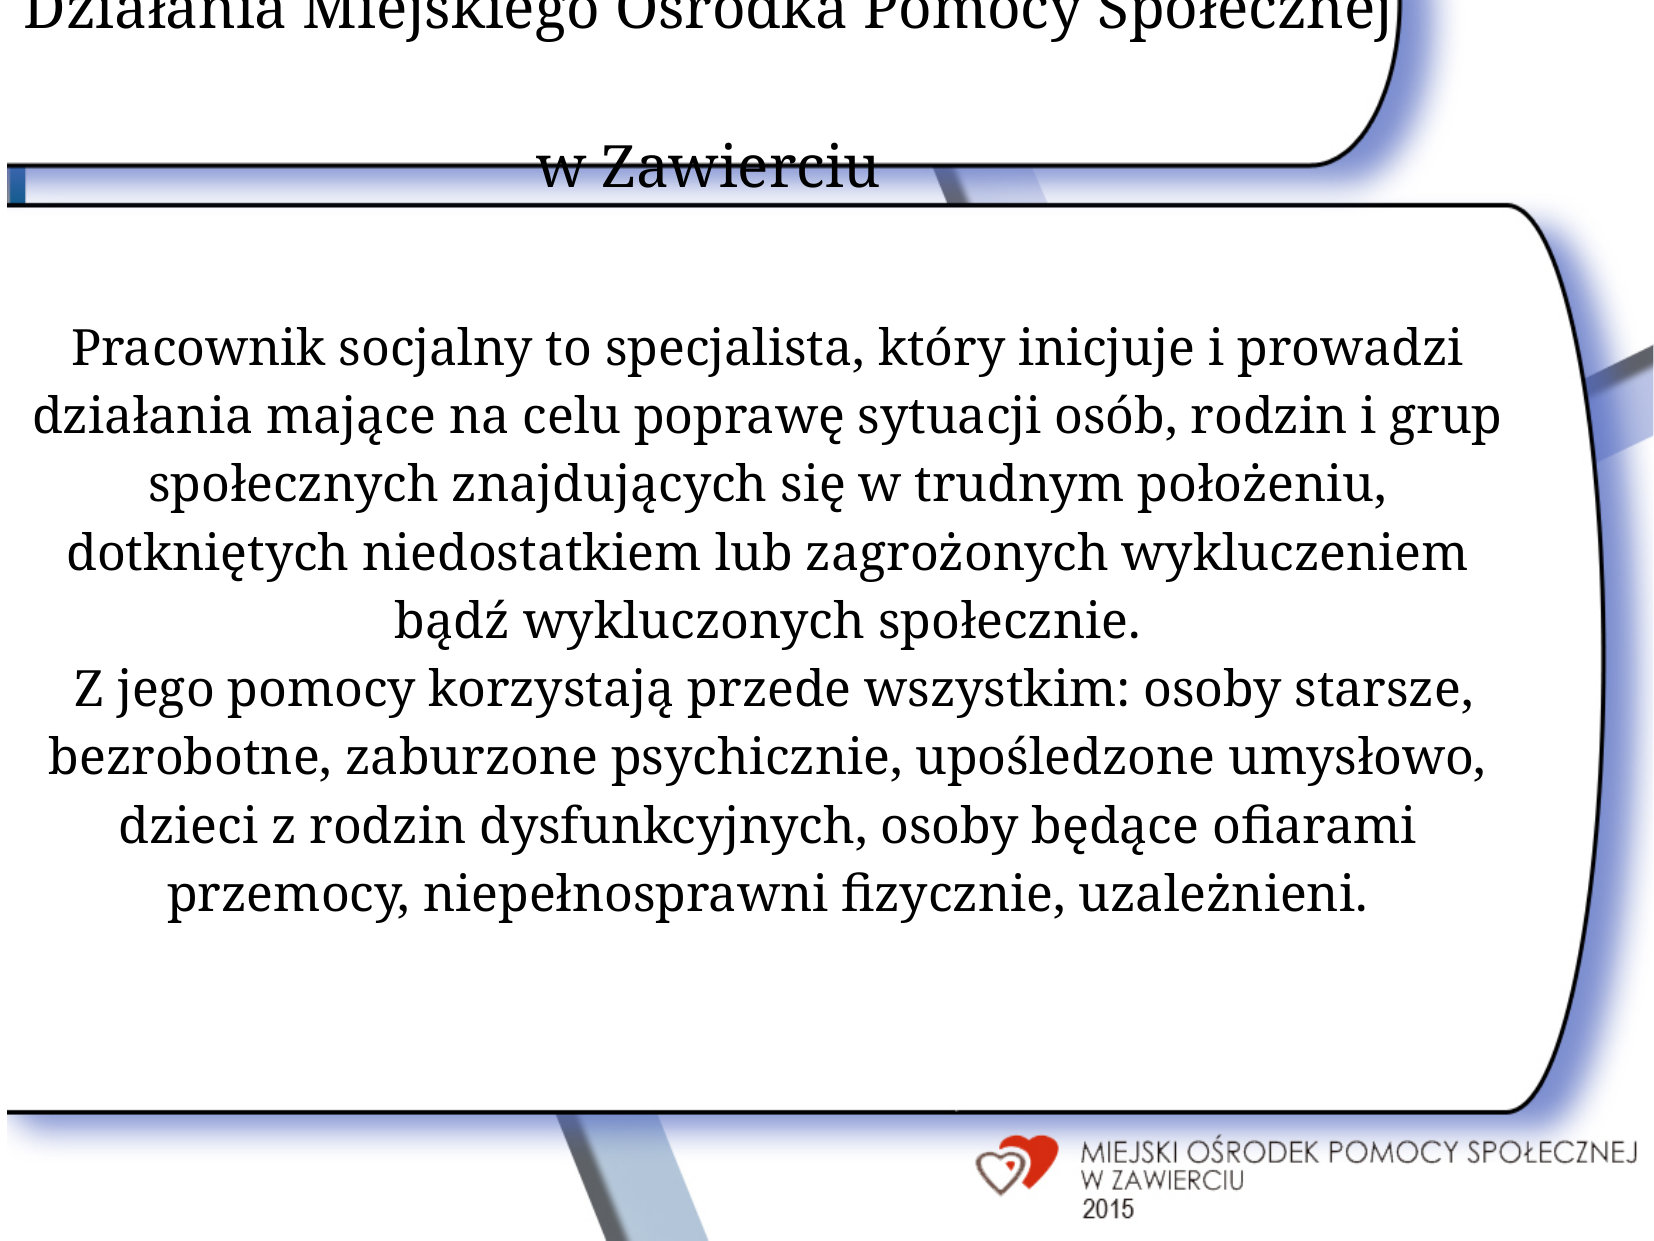

# Działania Miejskiego Ośrodka Pomocy Społecznej w Zawierciu
Pracownik socjalny to specjalista, który inicjuje i prowadzi działania mające na celu poprawę sytuacji osób, rodzin i grup społecznych znajdujących się w trudnym położeniu, dotkniętych niedostatkiem lub zagrożonych wykluczeniem bądź wykluczonych społecznie.
 Z jego pomocy korzystają przede wszystkim: osoby starsze, bezrobotne, zaburzone psychicznie, upośledzone umysłowo, dzieci z rodzin dysfunkcyjnych, osoby będące ofiarami przemocy, niepełnosprawni fizycznie, uzależnieni.